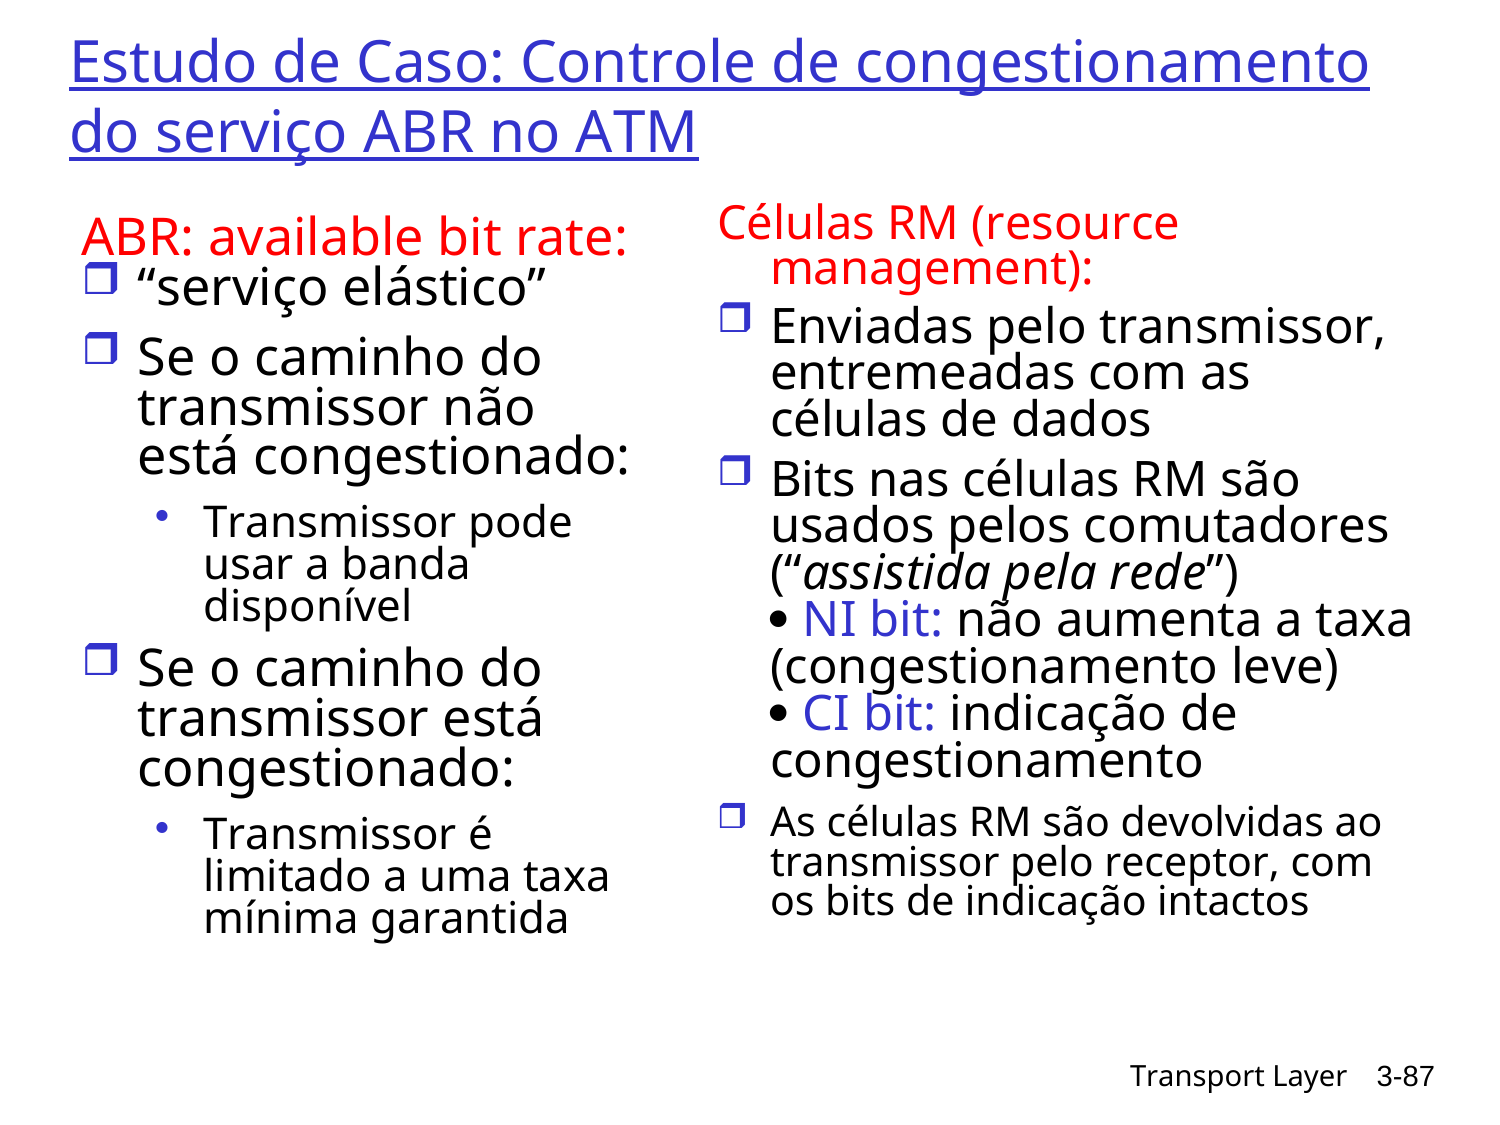

# Estudo de Caso: Controle de congestionamento do serviço ABR no ATM
Células RM (resource management):
Enviadas pelo transmissor, entremeadas com as células de dados
Bits nas células RM são usados pelos comutadores (“assistida pela rede”)
	 NI bit: não aumenta a taxa (congestionamento leve)
	 CI bit: indicação de congestionamento
As células RM são devolvidas ao transmissor pelo receptor, com os bits de indicação intactos
ABR: available bit rate:
“serviço elástico”
Se o caminho do transmissor não está congestionado:
Transmissor pode usar a banda disponível
Se o caminho do transmissor está congestionado:
Transmissor é limitado a uma taxa mínima garantida
Transport Layer